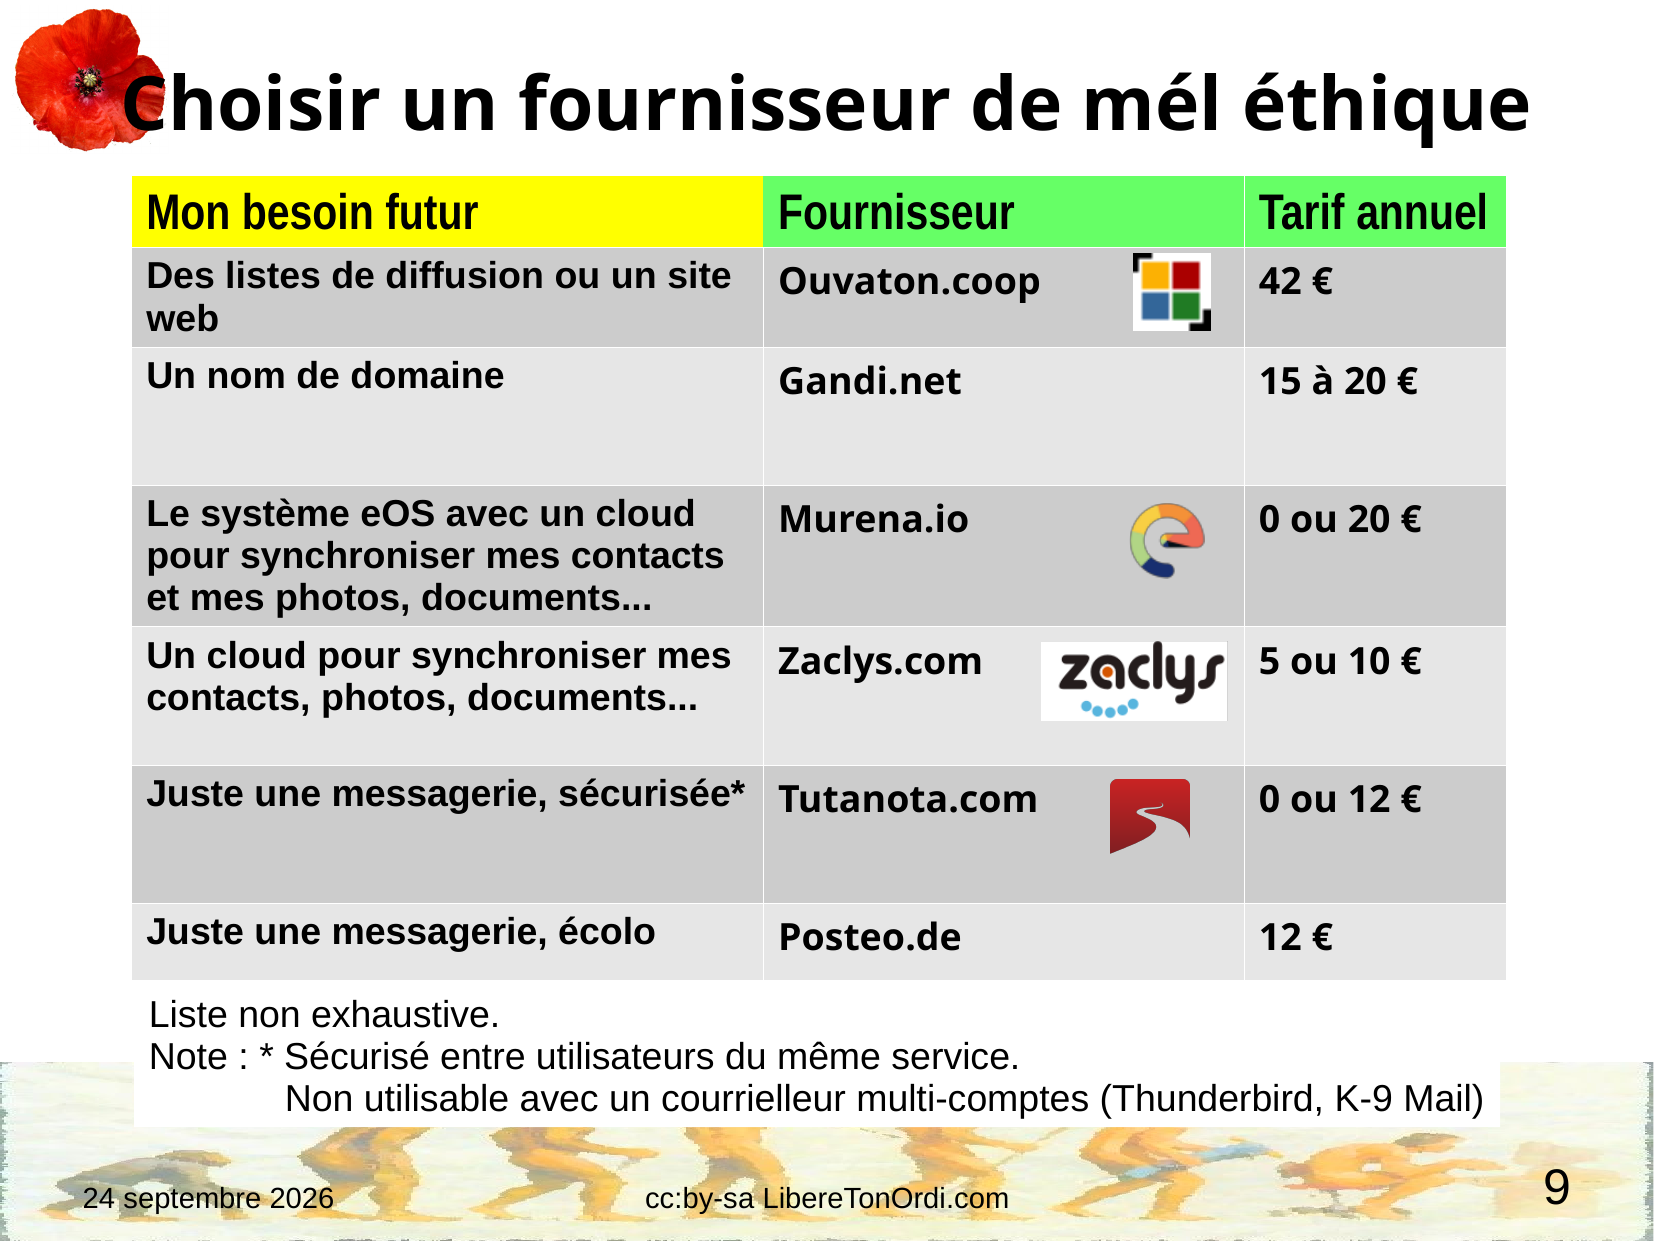

# Choisir un fournisseur de mél éthique
| Mon besoin futur | Fournisseur | Tarif annuel |
| --- | --- | --- |
| Des listes de diffusion ou un site web | Ouvaton.coop | 42 € |
| Un nom de domaine | Gandi.net | 15 à 20 € |
| Le système eOS avec un cloud pour synchroniser mes contacts et mes photos, documents... | Murena.io | 0 ou 20 € |
| Un cloud pour synchroniser mes contacts, photos, documents... | Zaclys.com | 5 ou 10 € |
| Juste une messagerie, sécurisée\* | Tutanota.com | 0 ou 12 € |
| Juste une messagerie, écolo | Posteo.de | 12 € |
Liste non exhaustive.
Note : * Sécurisé entre utilisateurs du même service.
 Non utilisable avec un courrielleur multi-comptes (Thunderbird, K-9 Mail)
cc:by-sa LibereTonOrdi.com
9